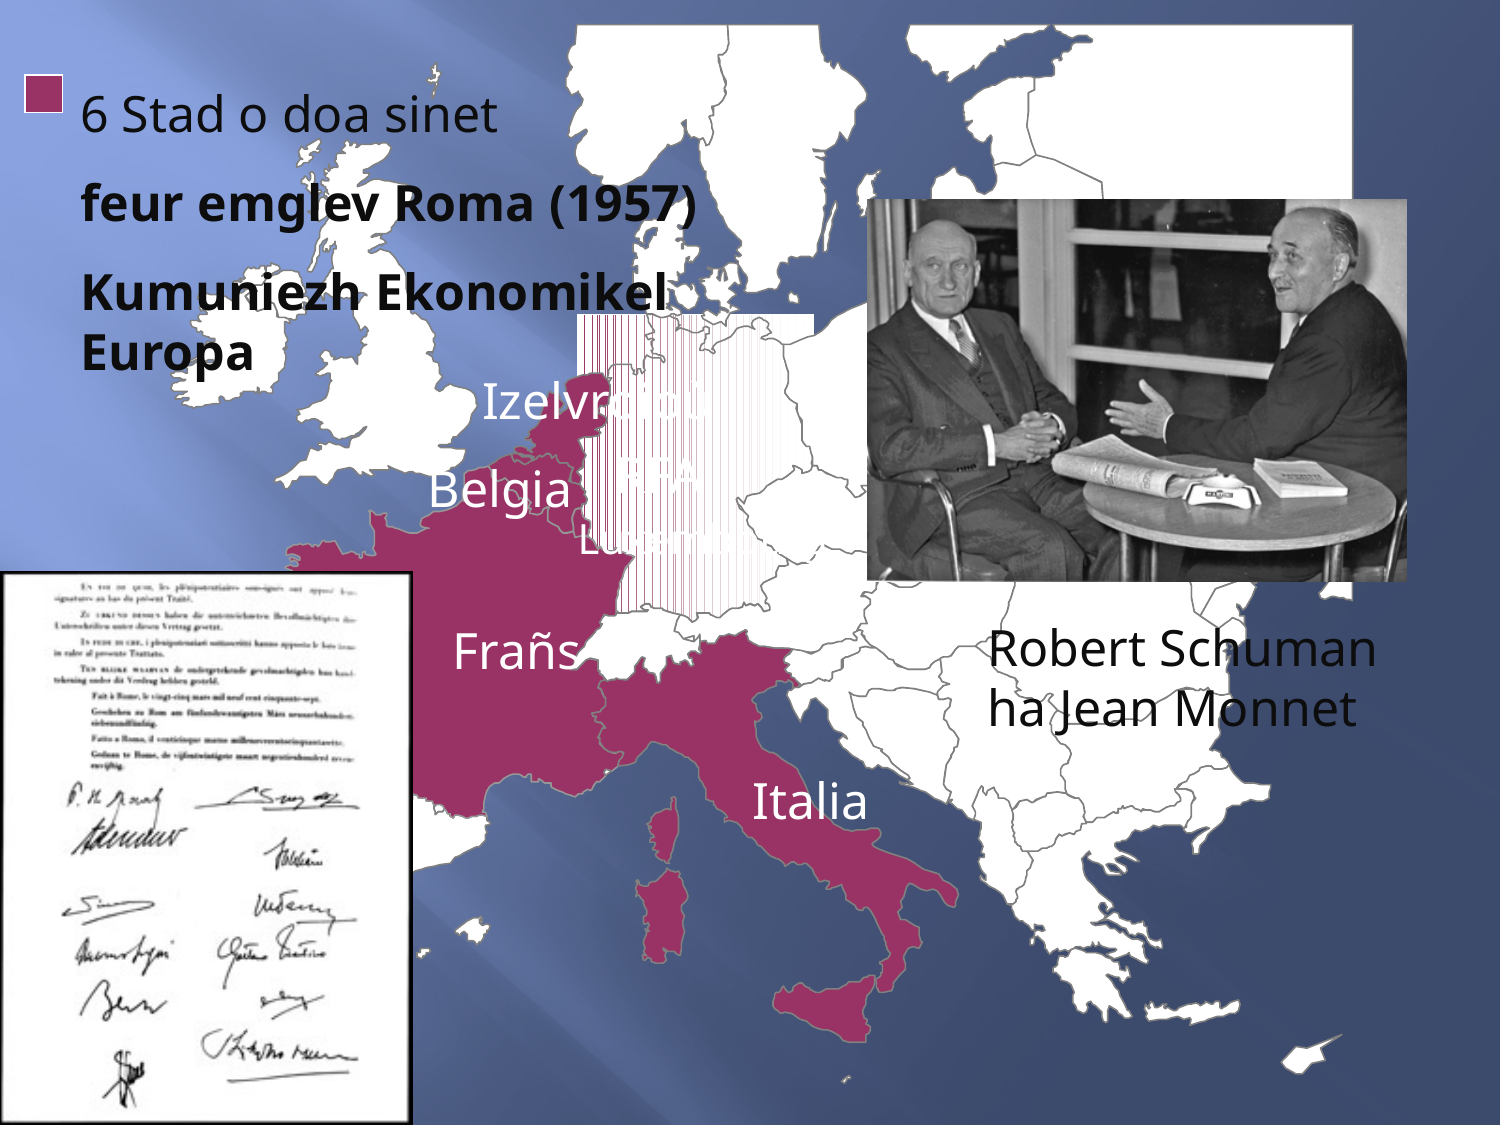

6 Stad o doa sinet
feur emglev Roma (1957)
Kumuniezh Ekonomikel Europa
Izelvroioù
RFA
Belgia
Luxembourg
Robert Schuman ha Jean Monnet
Frañs
Italia